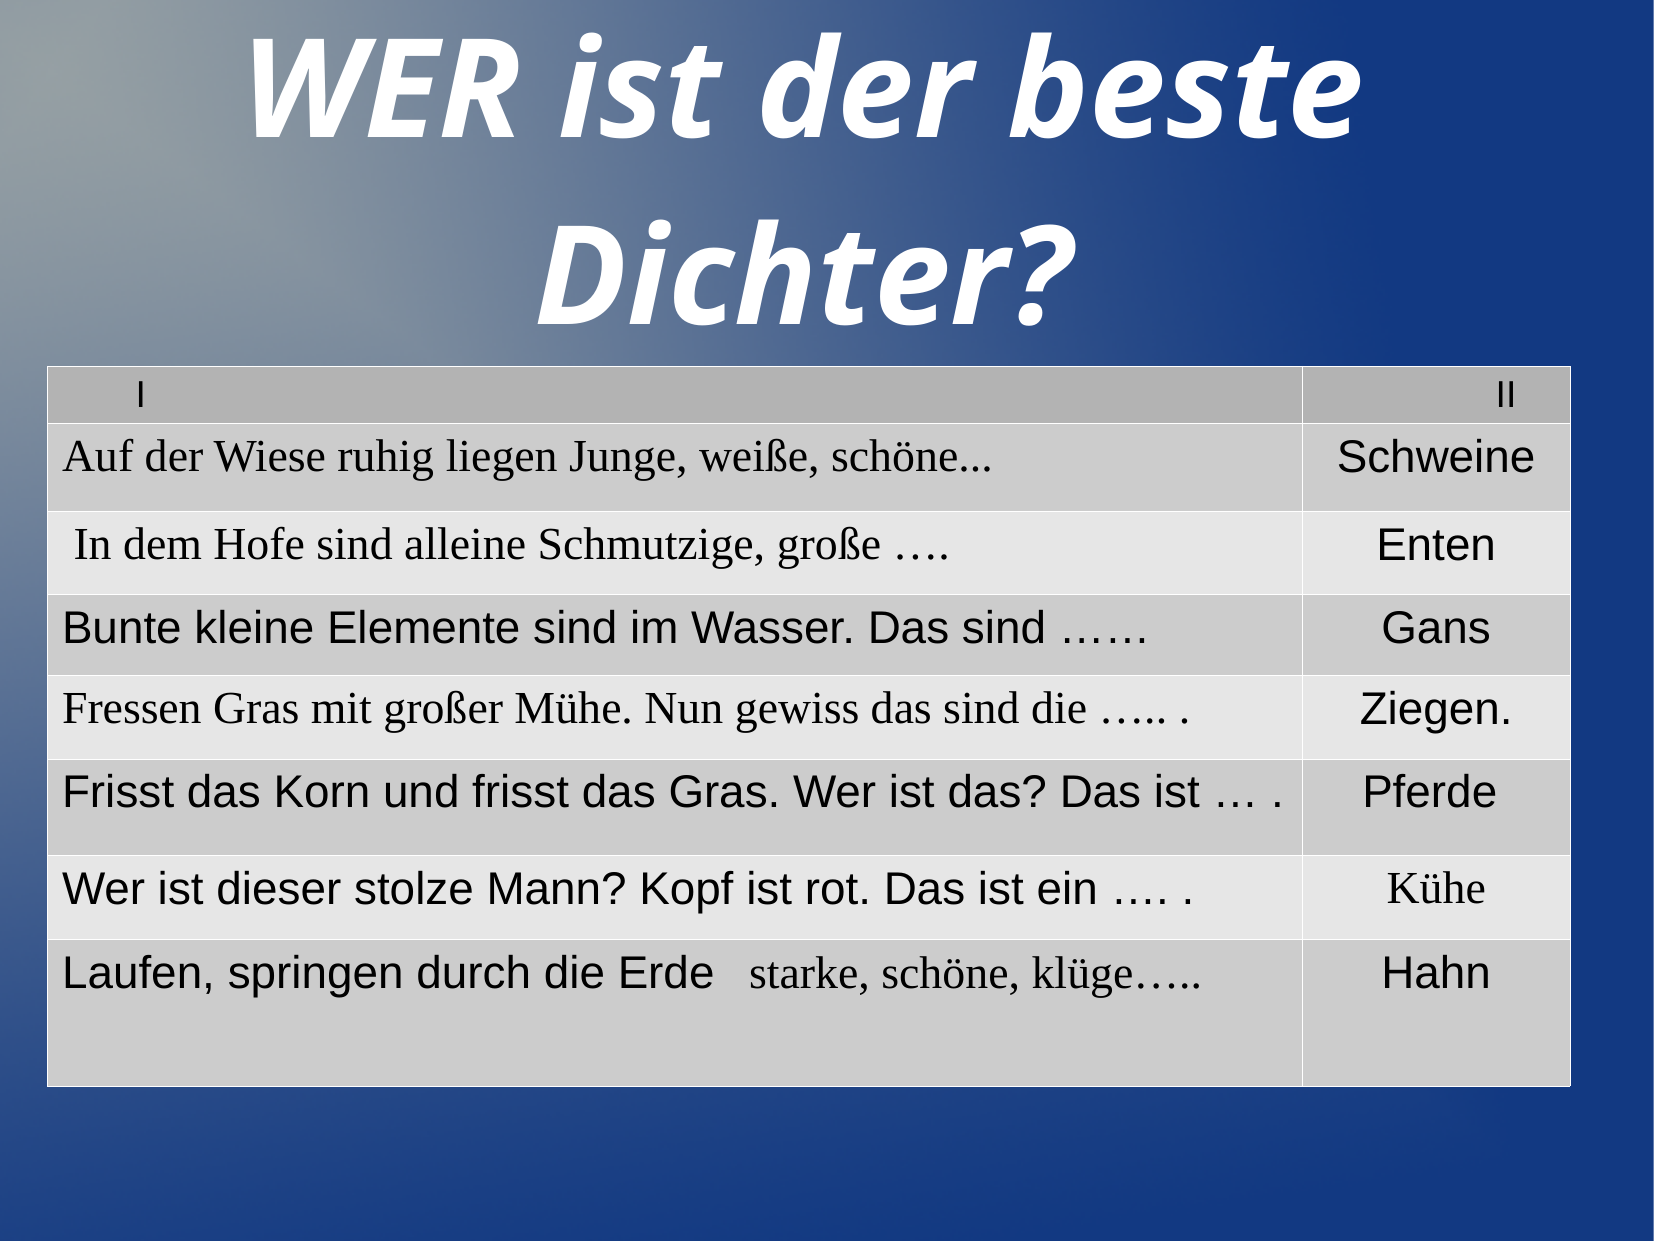

WER ist der beste Dichter?
| I | II |
| --- | --- |
| Auf der Wiese ruhig liegen Junge, weiße, schöne... | Schweine |
| In dem Hofe sind alleine Schmutzige, große …. | Enten |
| Bunte kleine Elemente sind im Wasser. Das sind …… | Gans |
| Fressen Gras mit großer Mühe. Nun gewiss das sind die ….. . | Ziegen. |
| Frisst das Korn und frisst das Gras. Wer ist das? Das ist … . | Pferde |
| Wer ist dieser stolze Mann? Kopf ist rot. Das ist ein …. . | Kühe |
| Laufen, springen durch die Erde starke, schöne, klüge….. | Hahn |